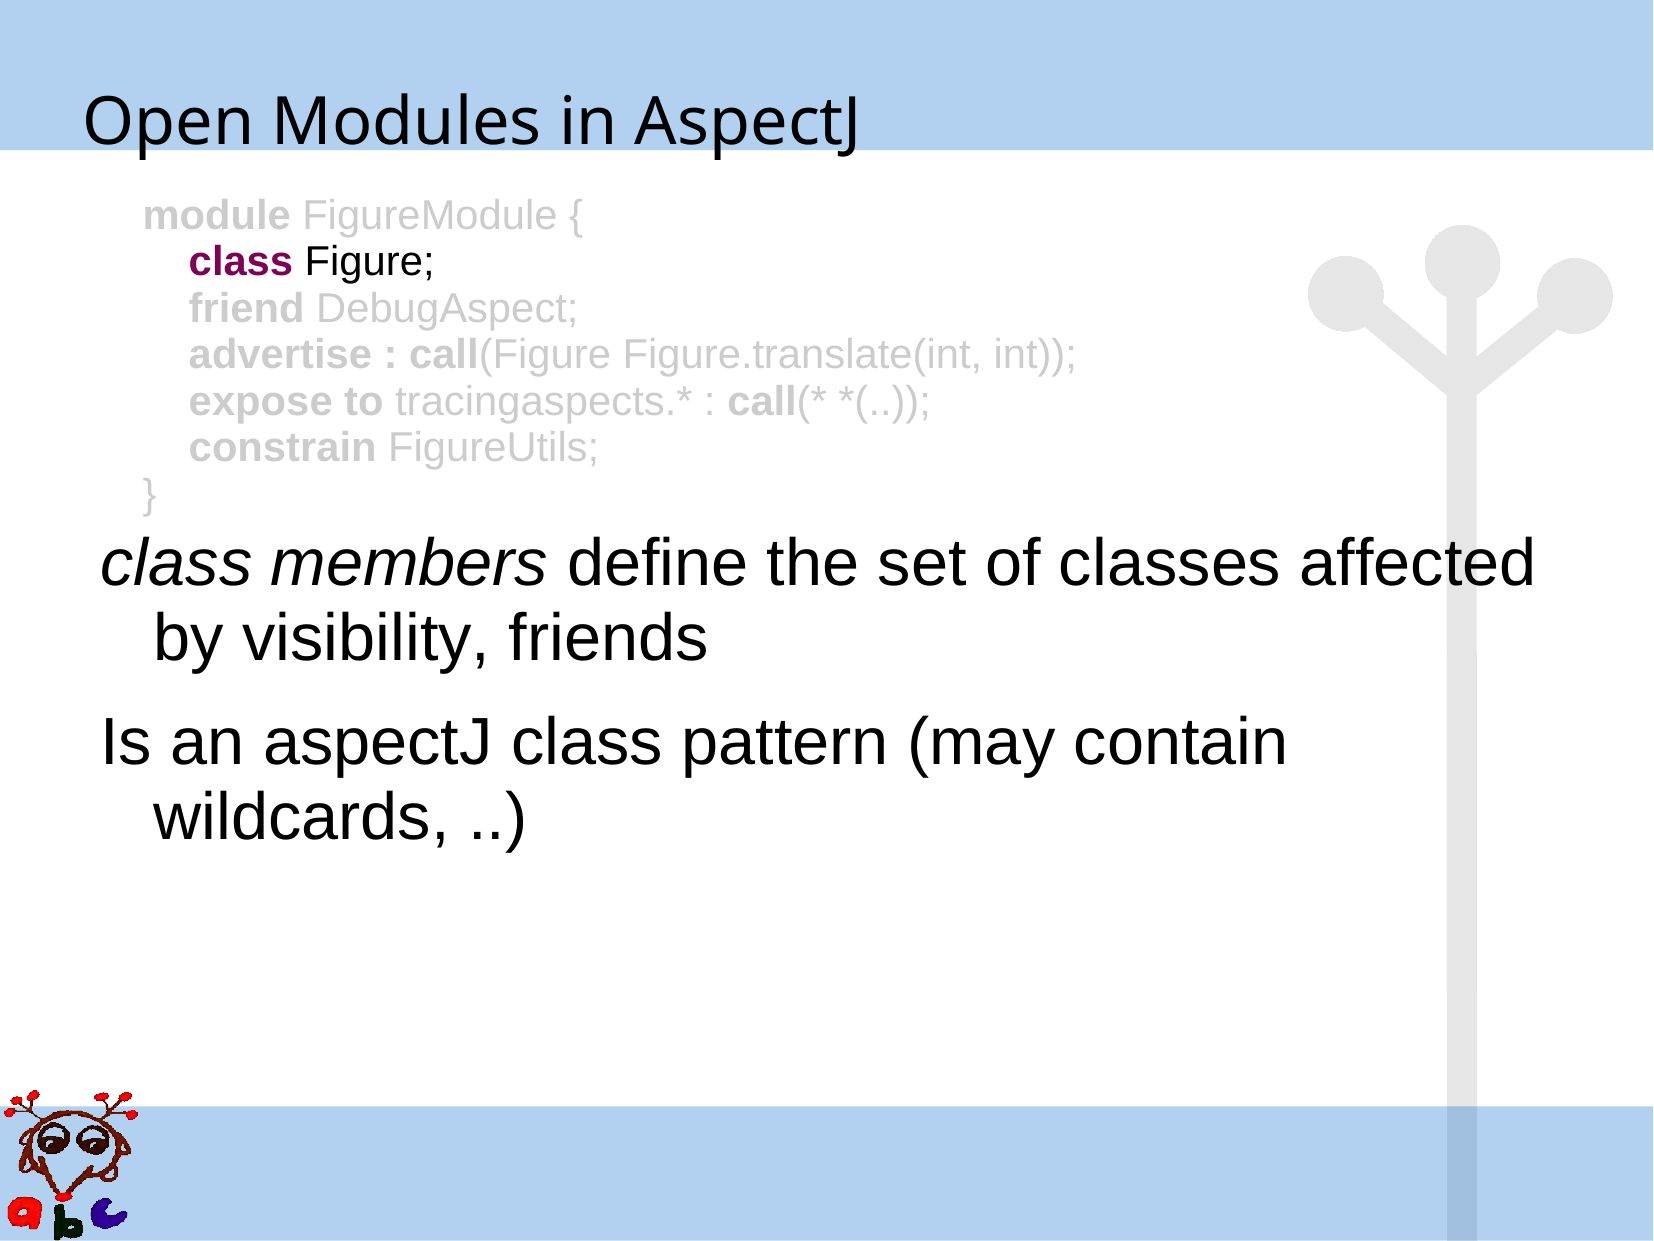

# Open Modules in AspectJ
module FigureModule {
 class Figure;
 friend DebugAspect;
 advertise : call(Figure Figure.translate(int, int));
 expose to tracingaspects.* : call(* *(..));
 constrain FigureUtils;
}
class members define the set of classes affected by visibility, friends
Is an aspectJ class pattern (may contain wildcards, ..)